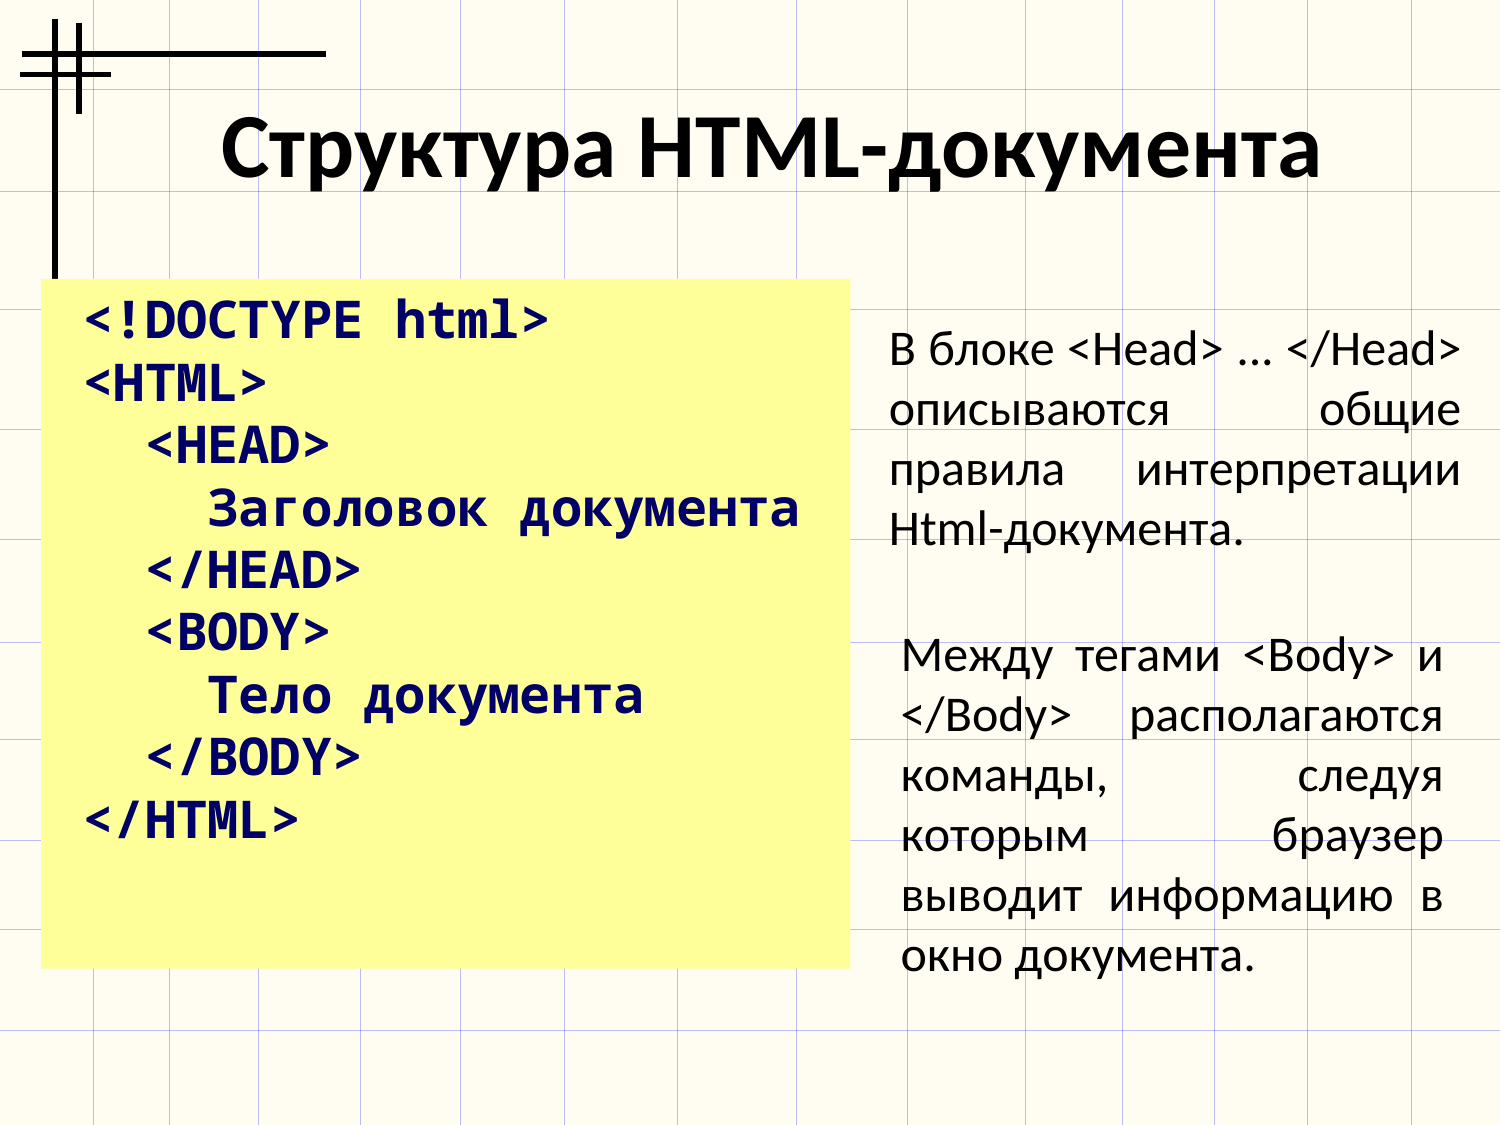

# Структура HTML-документа
<!DOCTYPE html>
<HTML>
 <HEAD>
 Заголовок документа
 </HEAD>
 <BODY>
 Тело документа
 </BODY>
</HTML>
В блоке <Head> ... </Head> описываются общие правила интерпретации Html-документа.
Между тегами <Body> и </Body> располагаются команды, следуя которым браузер выводит информацию в окно документа.